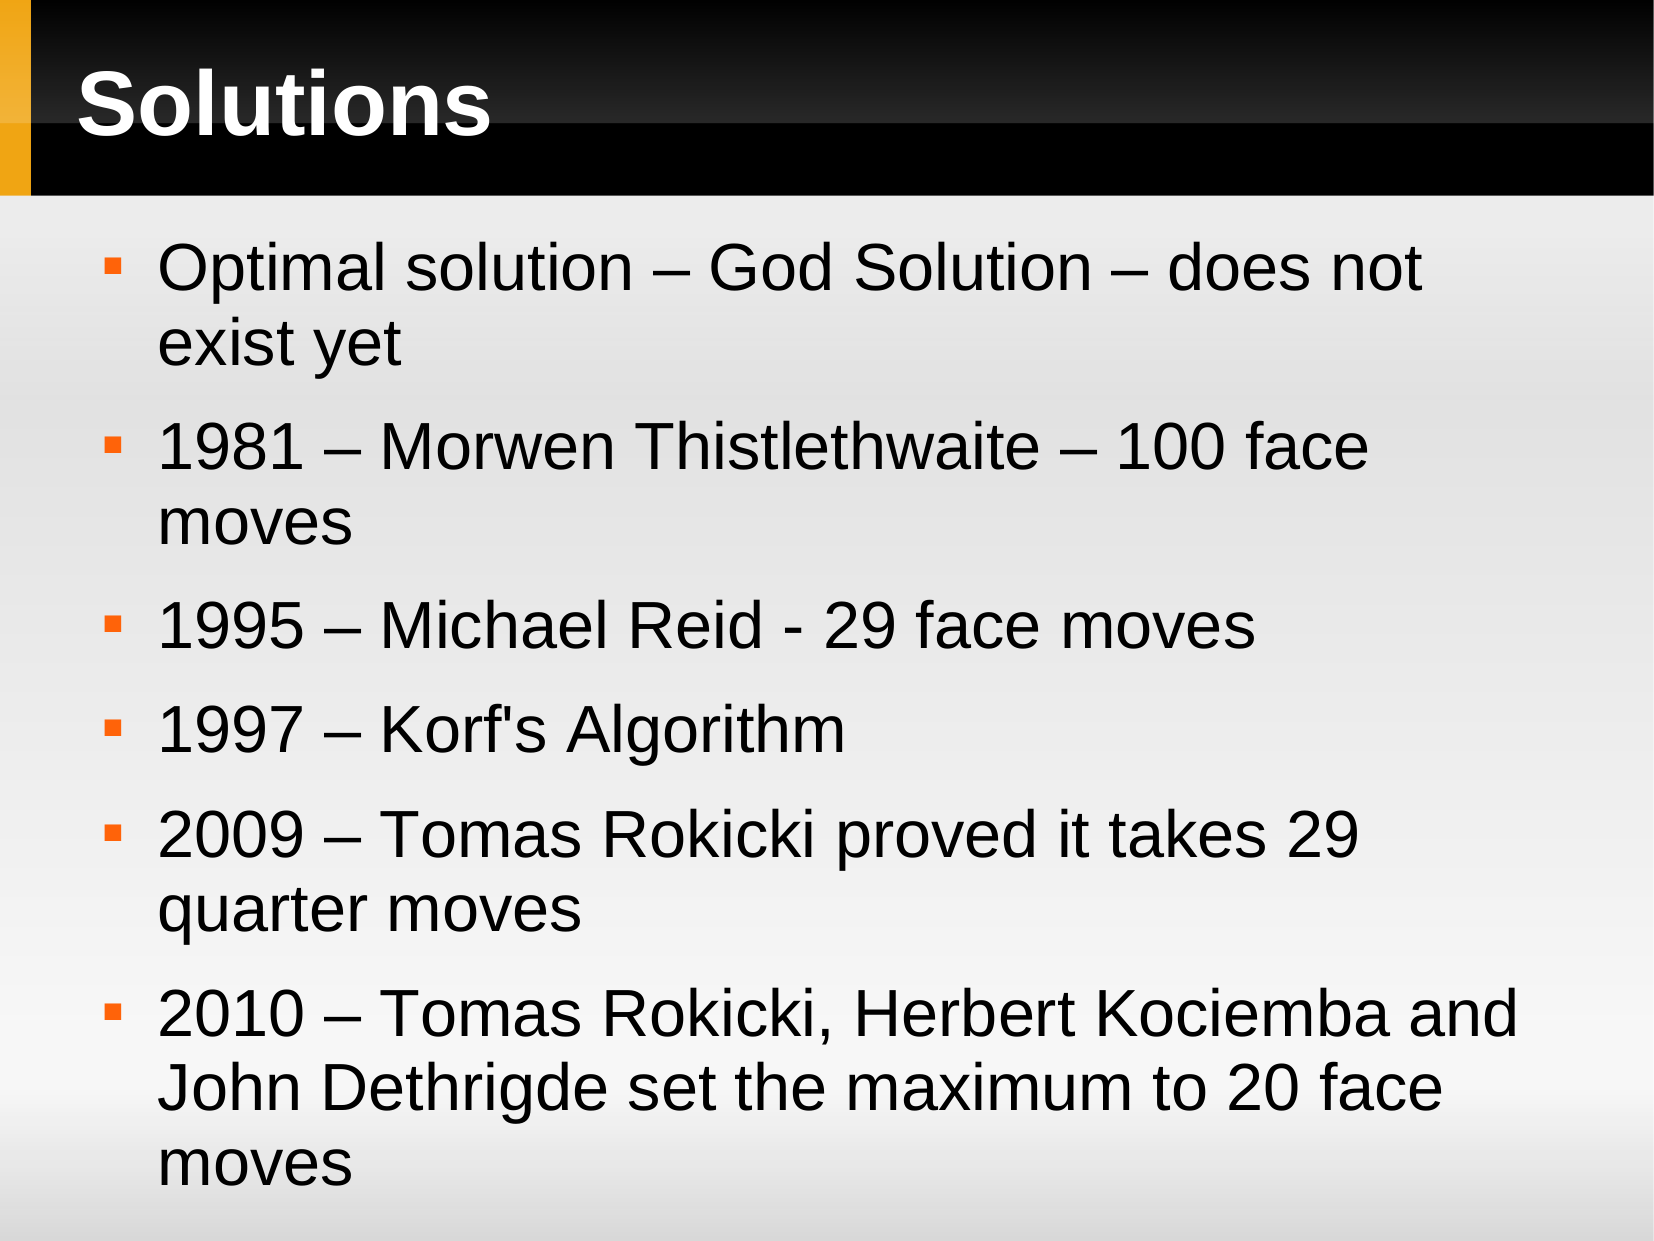

# Solutions
Optimal solution – God Solution – does not exist yet
1981 – Morwen Thistlethwaite – 100 face moves
1995 – Michael Reid - 29 face moves
1997 – Korf's Algorithm
2009 – Tomas Rokicki proved it takes 29 quarter moves
2010 – Tomas Rokicki, Herbert Kociemba and John Dethrigde set the maximum to 20 face moves